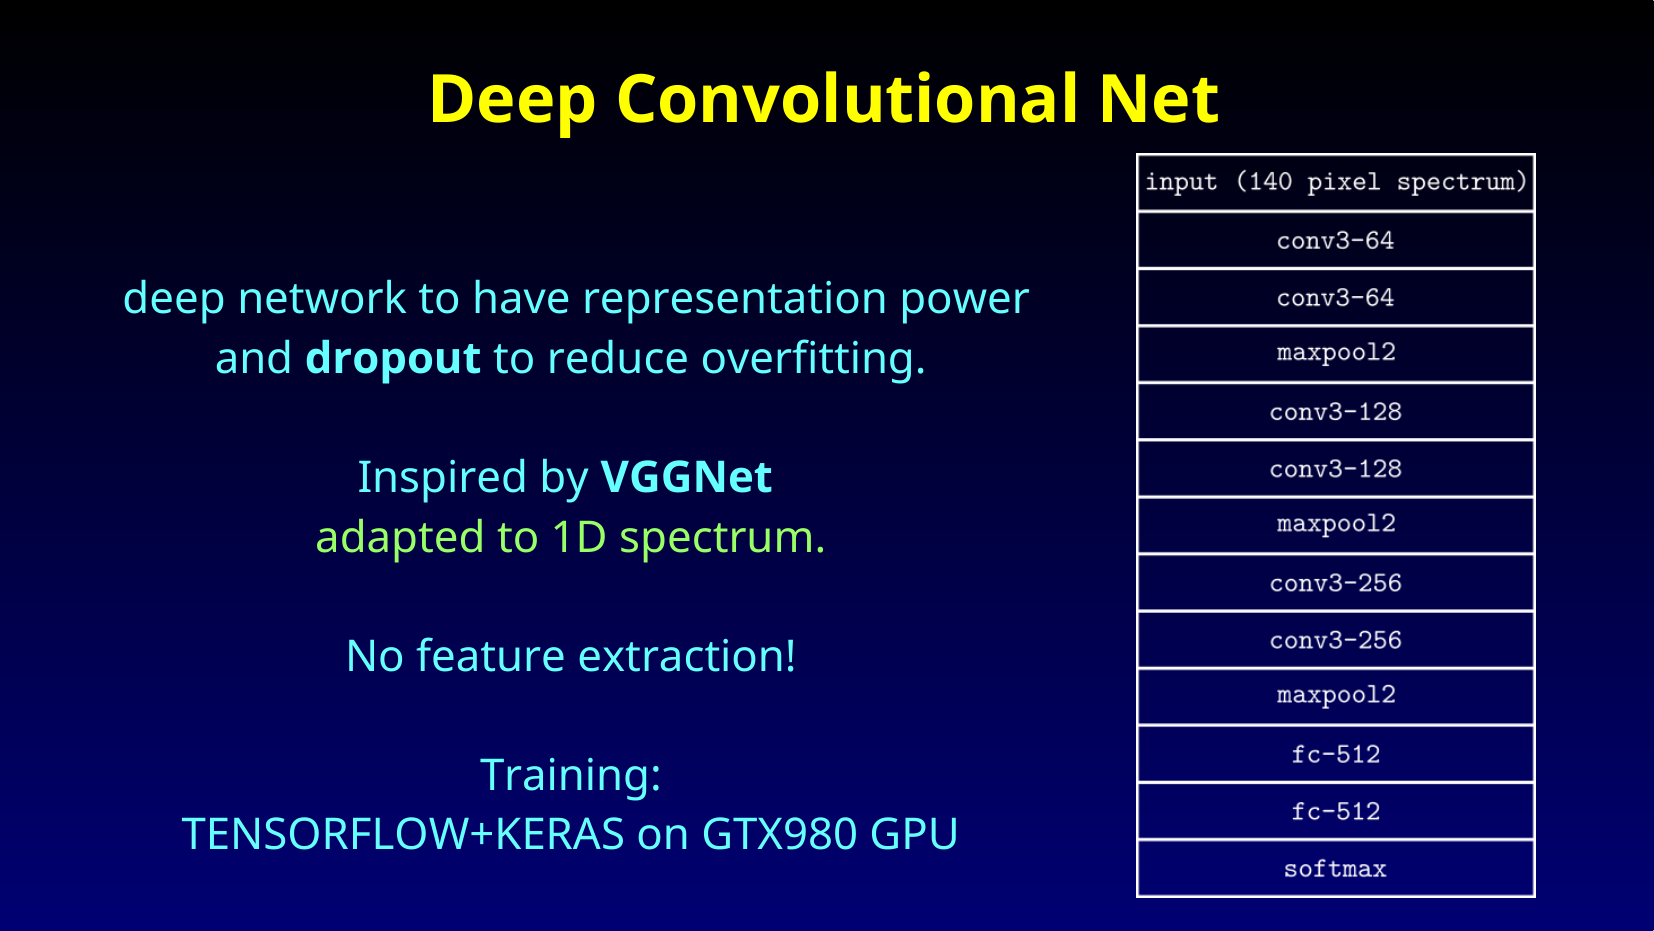

# Deep Convolutional Net
 deep network to have representation power and dropout to reduce overfitting.
Inspired by VGGNet
adapted to 1D spectrum.
No feature extraction!
Training:
TENSORFLOW+KERAS on GTX980 GPU
Validation set 20% + test set 10%